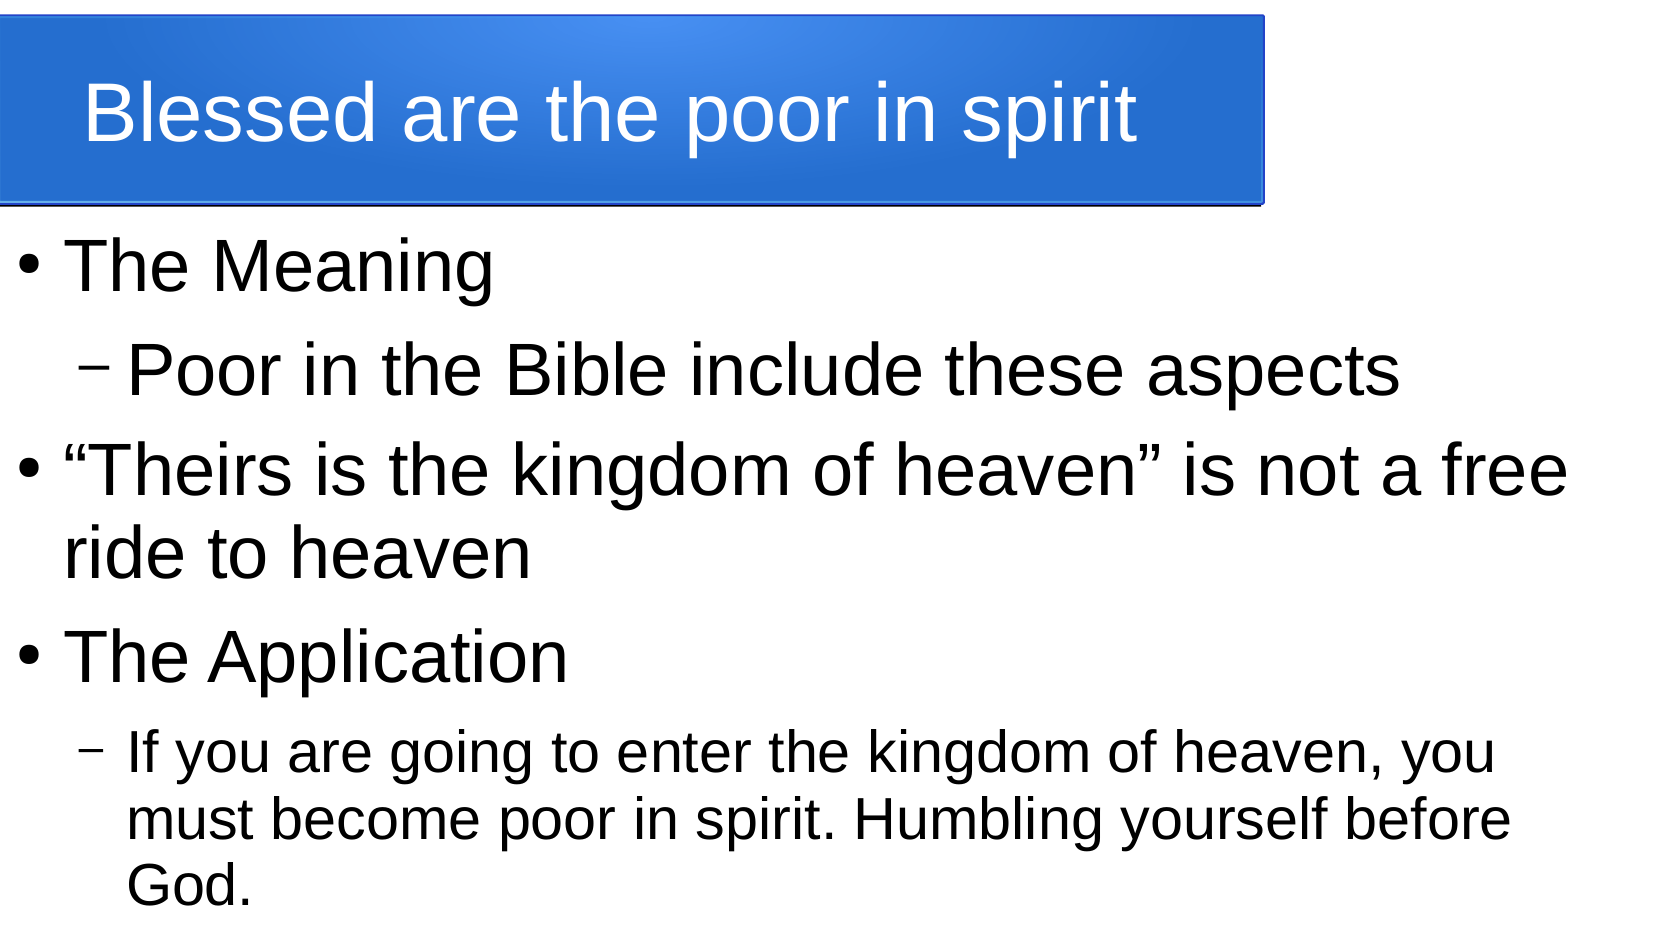

# Blessed are the poor in spirit
The Meaning
Poor in the Bible include these aspects
“Theirs is the kingdom of heaven” is not a free ride to heaven
The Application
If you are going to enter the kingdom of heaven, you must become poor in spirit. Humbling yourself before God.